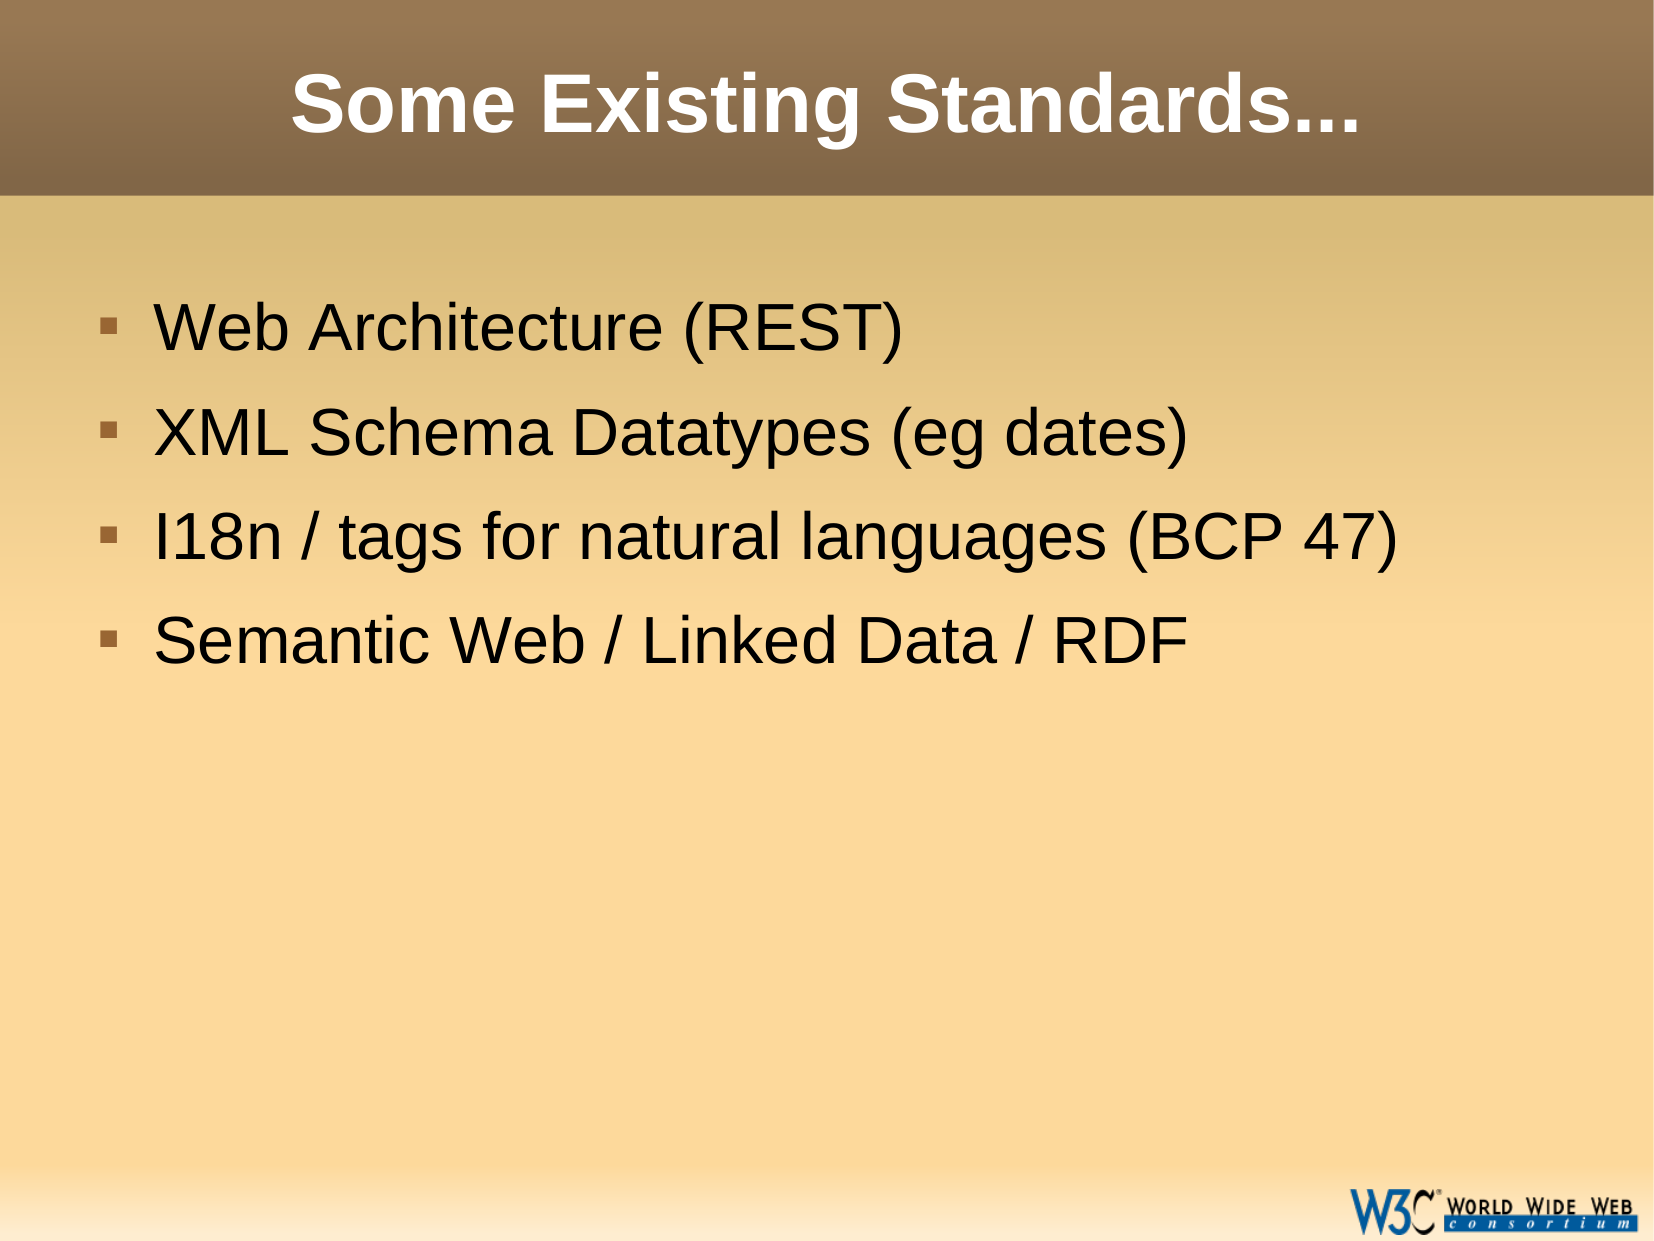

# Some Existing Standards...
Web Architecture (REST)
XML Schema Datatypes (eg dates)
I18n / tags for natural languages (BCP 47)
Semantic Web / Linked Data / RDF